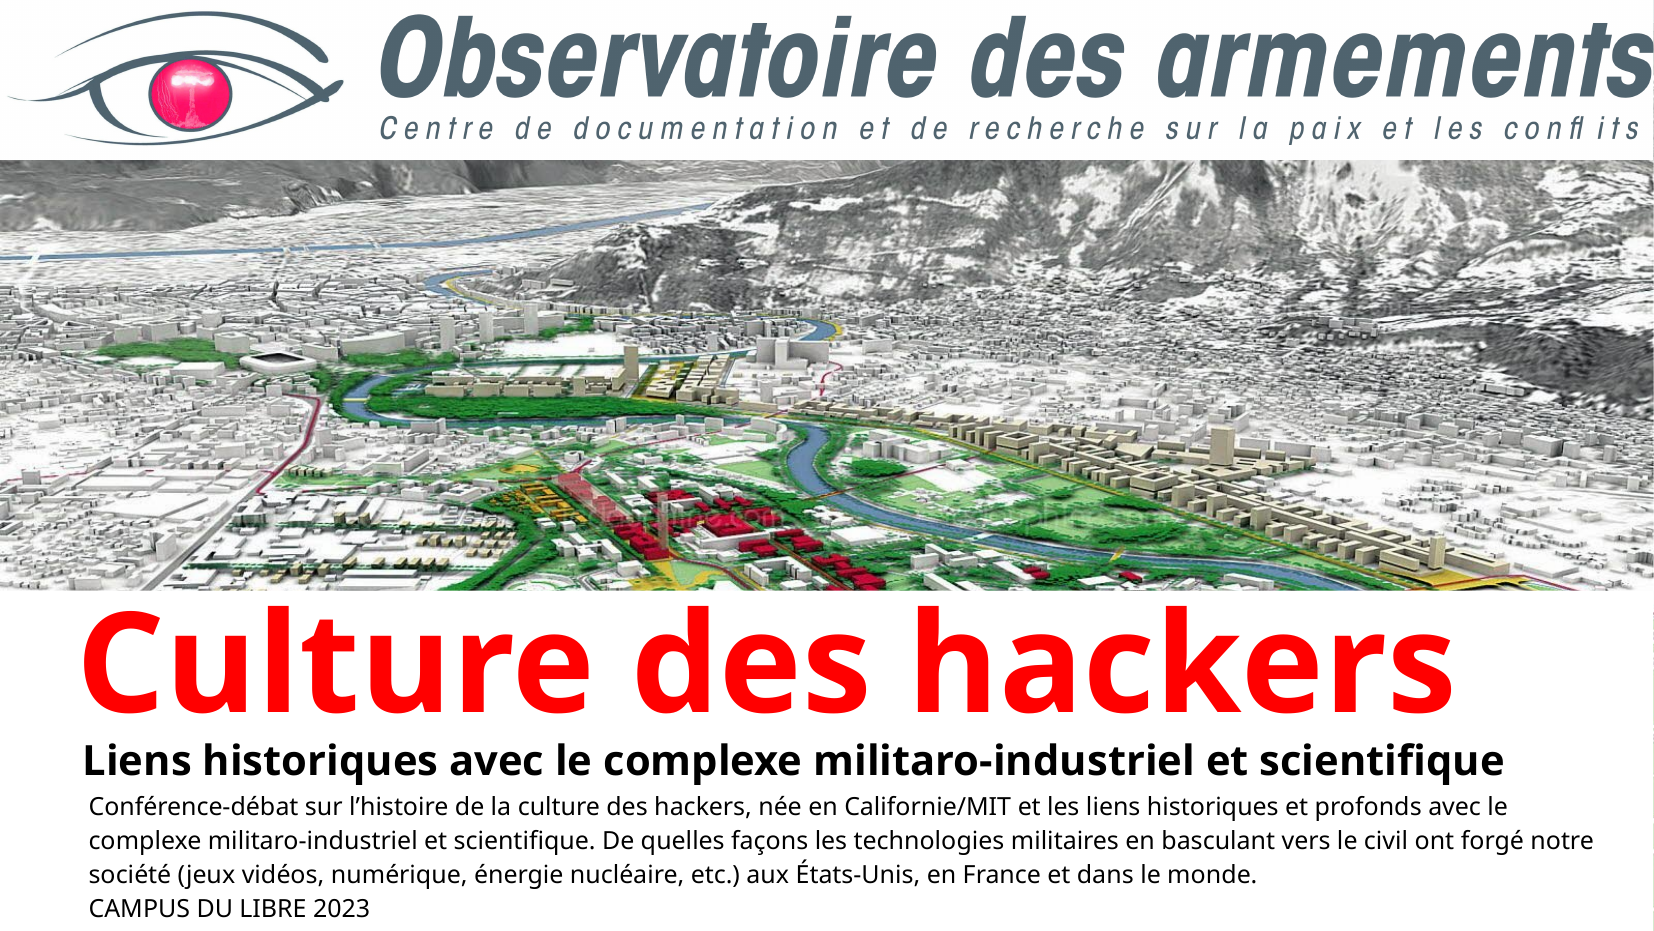

Culture des hackers
Liens historiques avec le complexe militaro-industriel et scientifique
# Conférence-débat sur l’histoire de la culture des hackers, née en Californie/MIT et les liens historiques et profonds avec le complexe militaro-industriel et scientifique. De quelles façons les technologies militaires en basculant vers le civil ont forgé notre société (jeux vidéos, numérique, énergie nucléaire, etc.) aux États-Unis, en France et dans le monde. CAMPUS DU LIBRE 2023